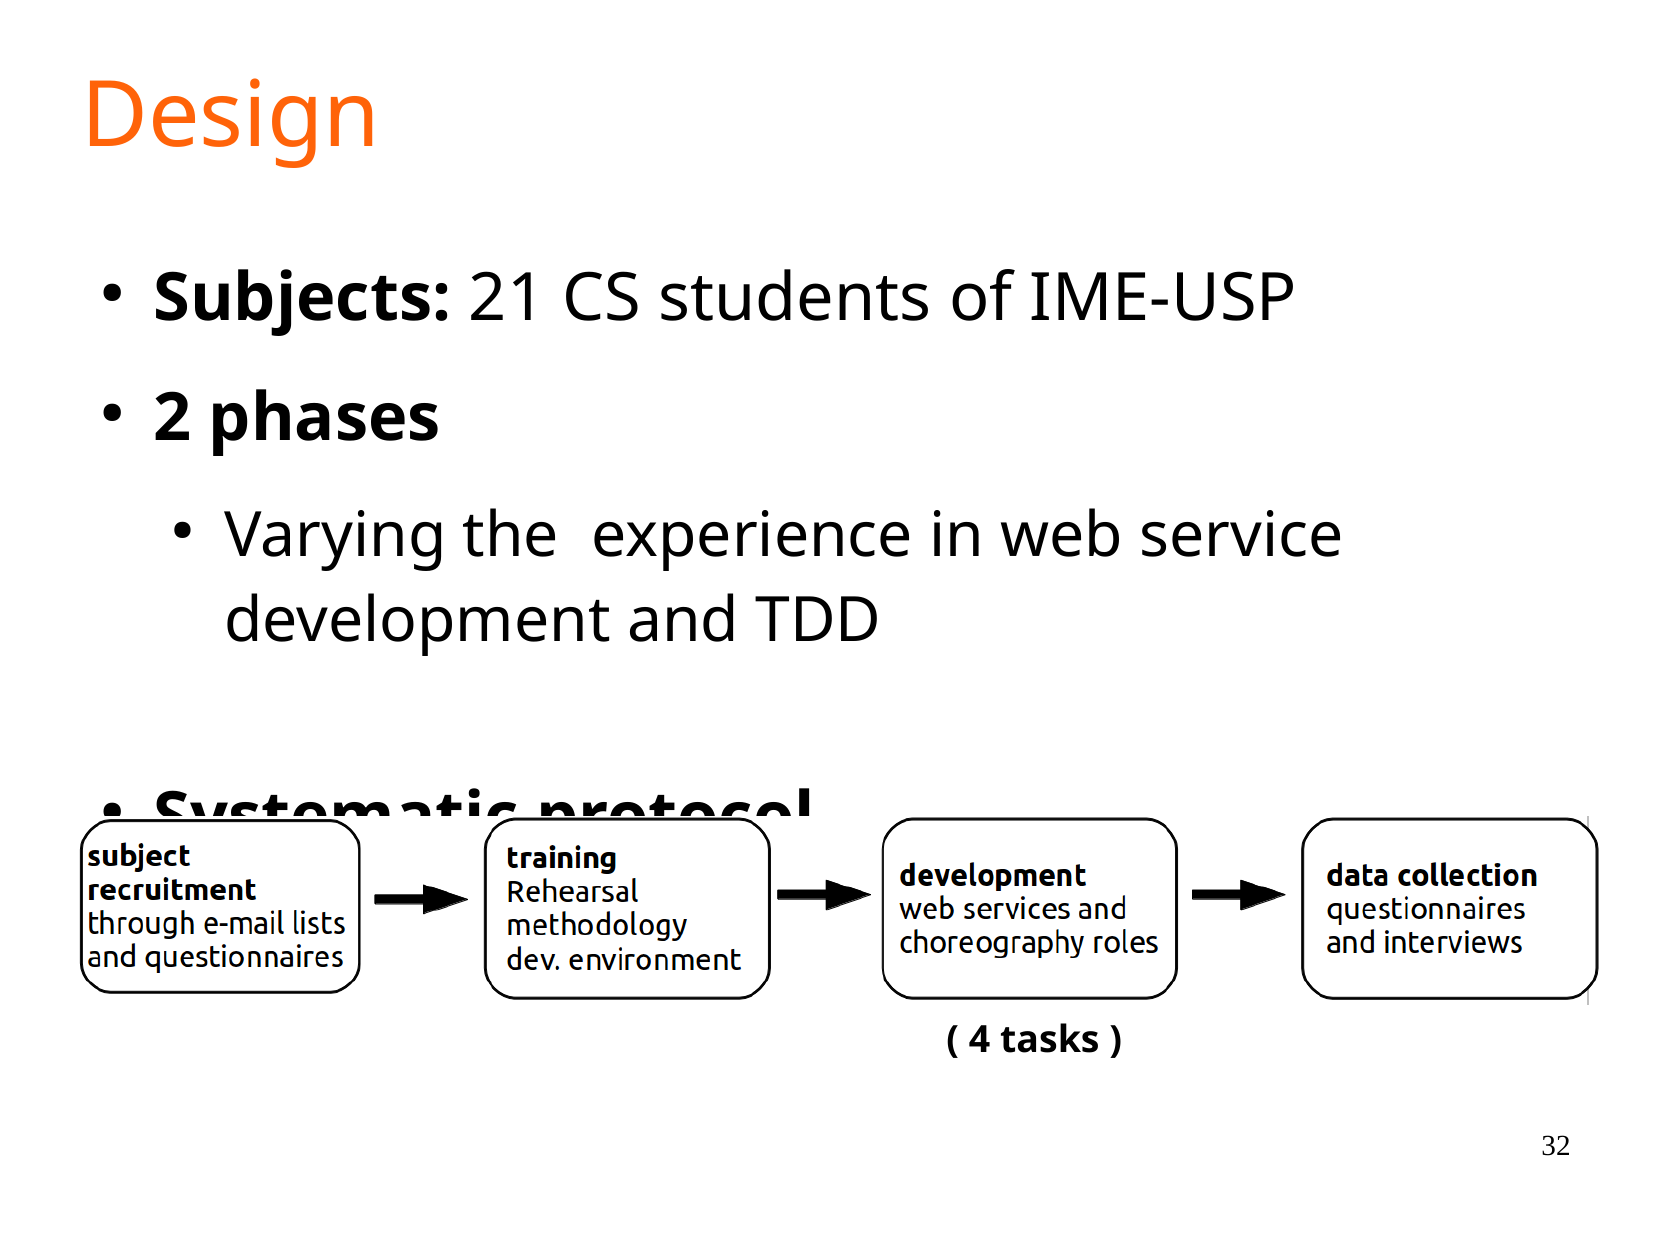

Design
# Subjects: 21 CS students of IME-USP
2 phases
Varying the experience in web service development and TDD
Systematic protocol
( 4 tasks )
32